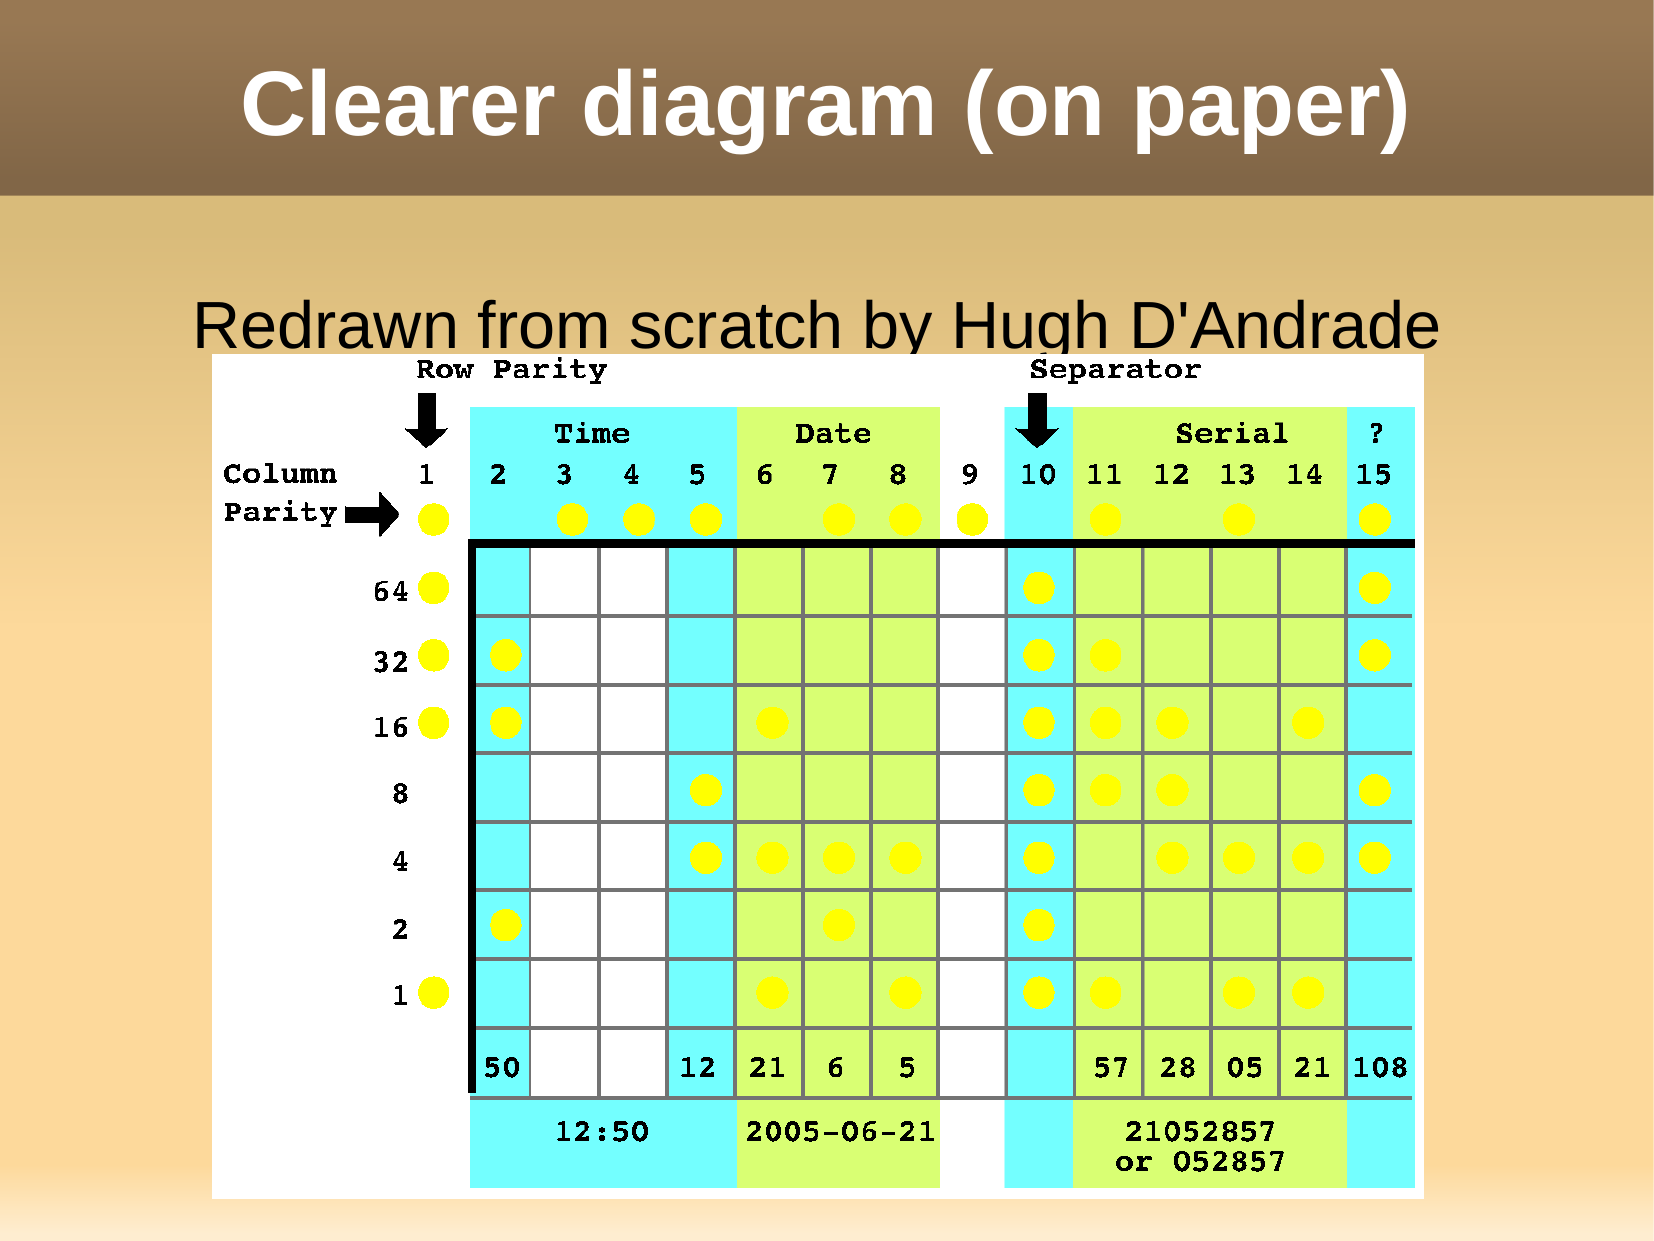

# Clearer diagram (on paper)
Redrawn from scratch by Hugh D'Andrade